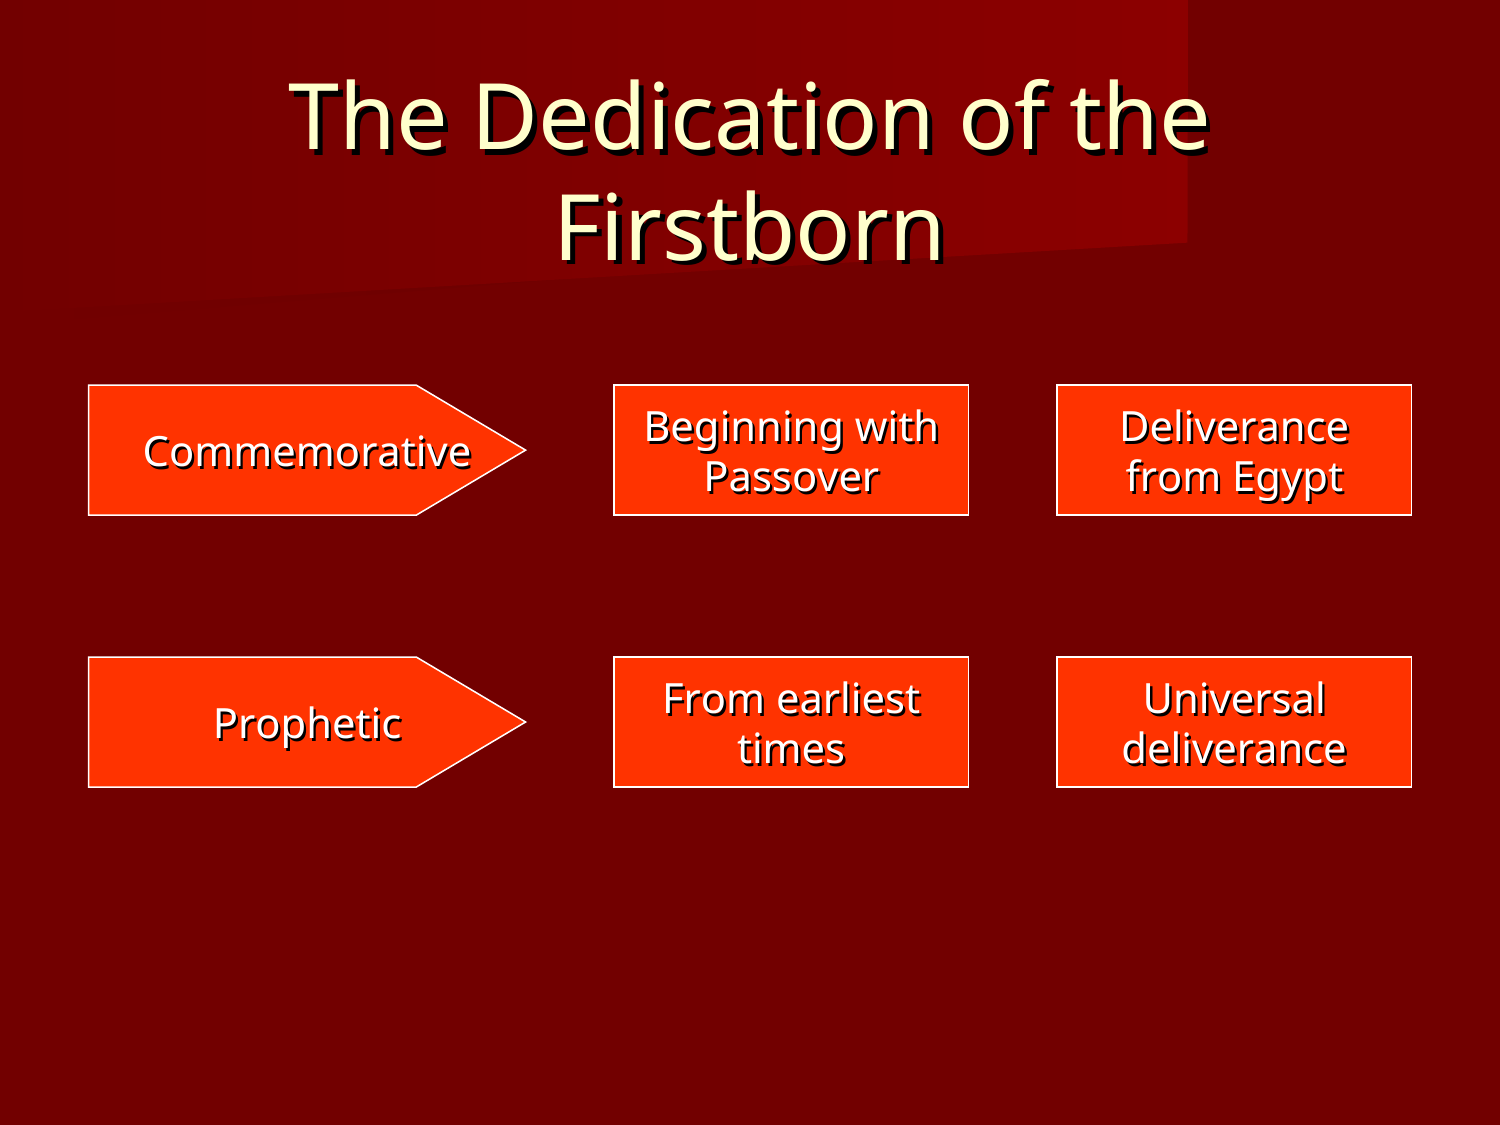

# The Dedication of the Firstborn
Commemorative
Beginning with Passover
Deliverance from Egypt
Prophetic
From earliest times
Universal deliverance